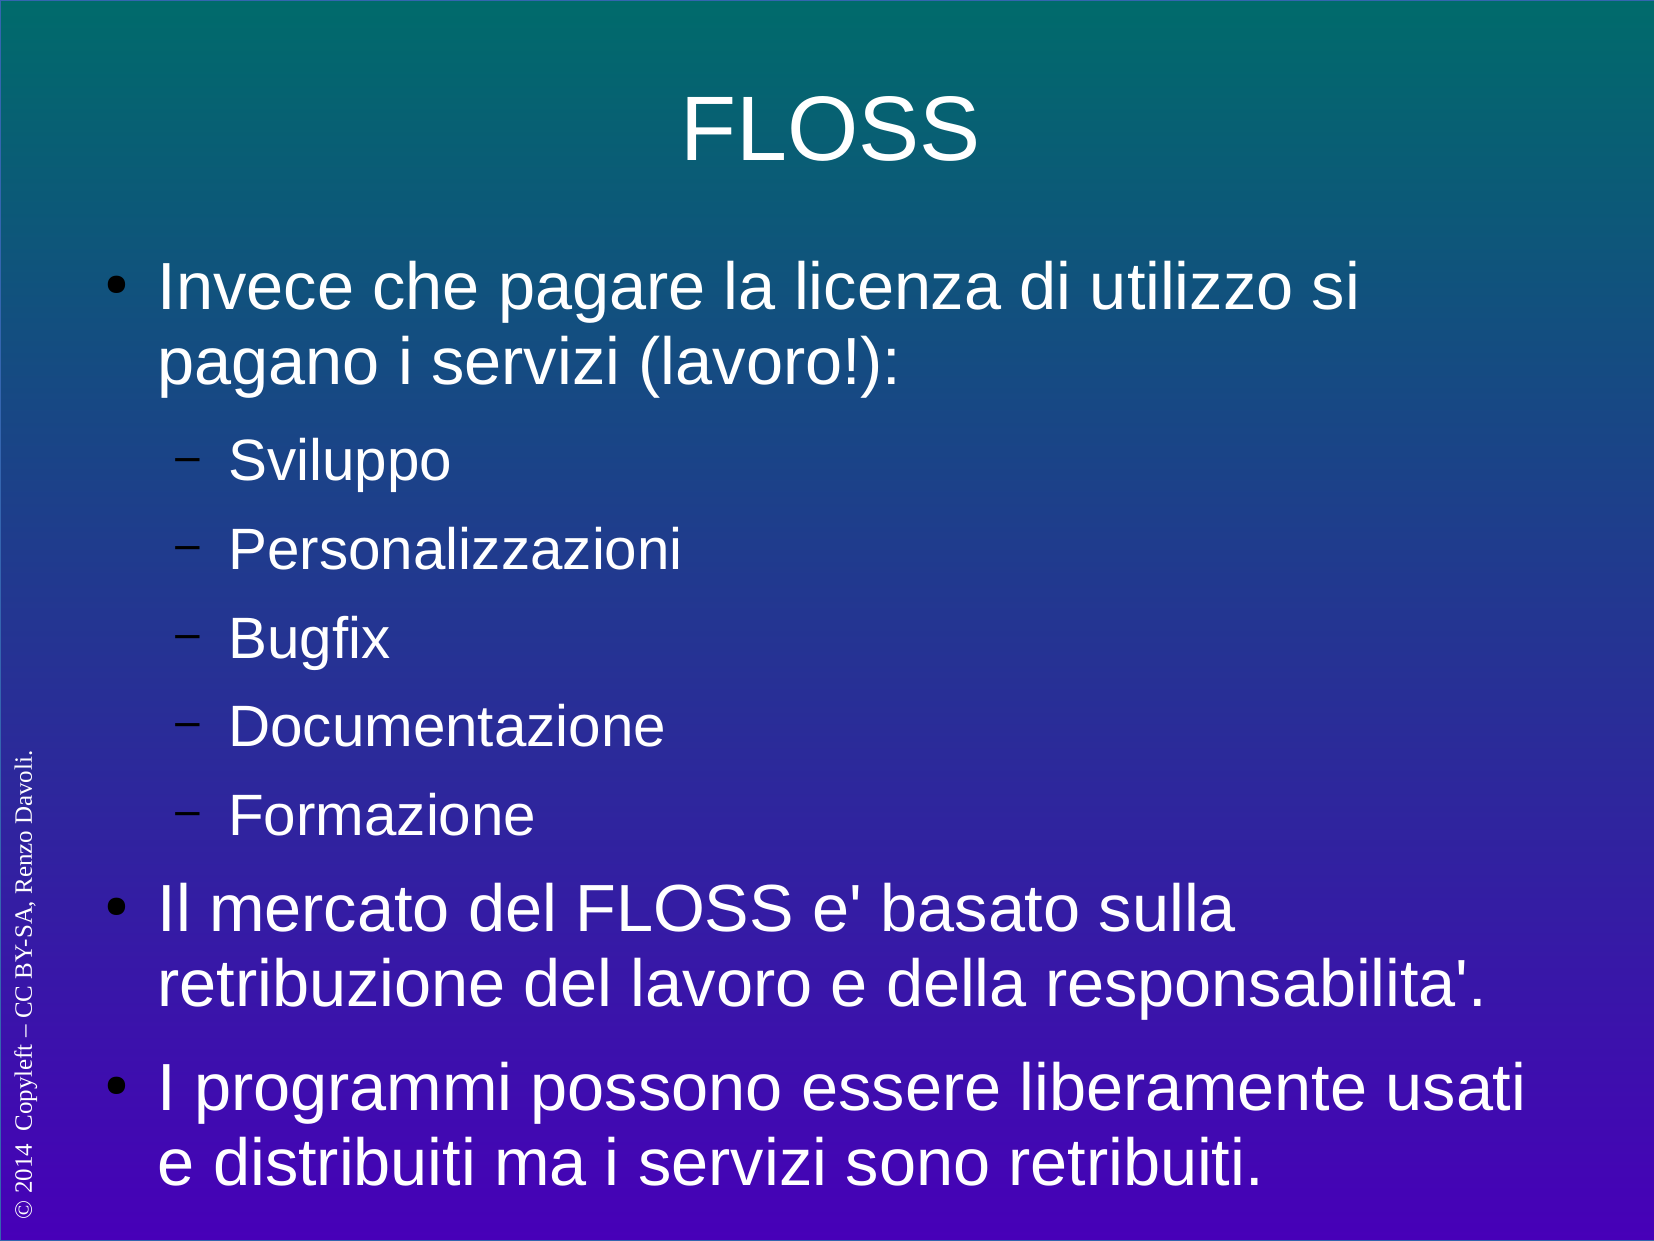

# FLOSS
Invece che pagare la licenza di utilizzo si pagano i servizi (lavoro!):
Sviluppo
Personalizzazioni
Bugfix
Documentazione
Formazione
Il mercato del FLOSS e' basato sulla retribuzione del lavoro e della responsabilita'.
I programmi possono essere liberamente usati e distribuiti ma i servizi sono retribuiti.